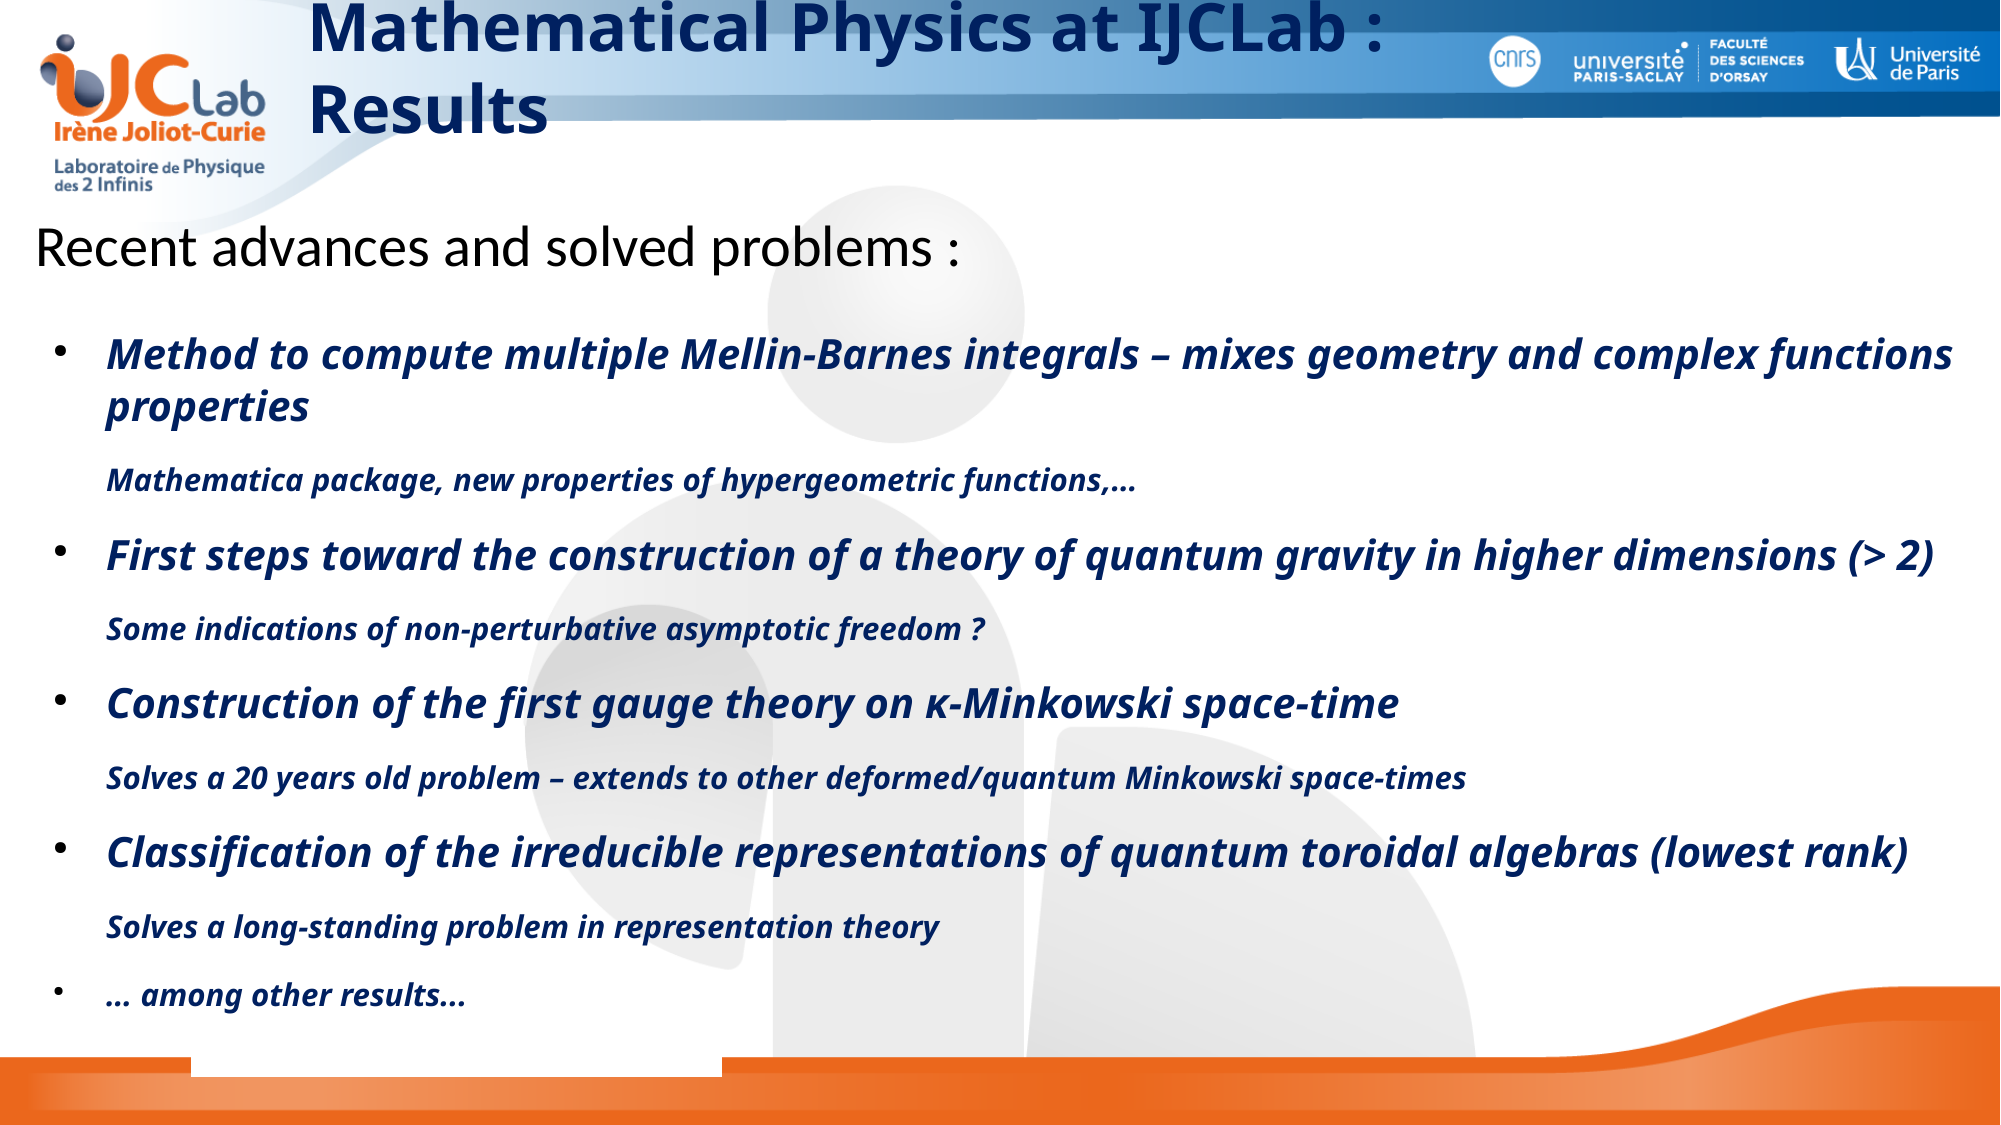

# Mathematical Physics at IJCLab : Results
Recent advances and solved problems :
Method to compute multiple Mellin-Barnes integrals – mixes geometry and complex functions properties
Mathematica package, new properties of hypergeometric functions,…
First steps toward the construction of a theory of quantum gravity in higher dimensions (> 2)
Some indications of non-perturbative asymptotic freedom ?
Construction of the first gauge theory on κ-Minkowski space-time
Solves a 20 years old problem – extends to other deformed/quantum Minkowski space-times
Classification of the irreducible representations of quantum toroidal algebras (lowest rank)
Solves a long-standing problem in representation theory
… among other results...
| |
| --- |